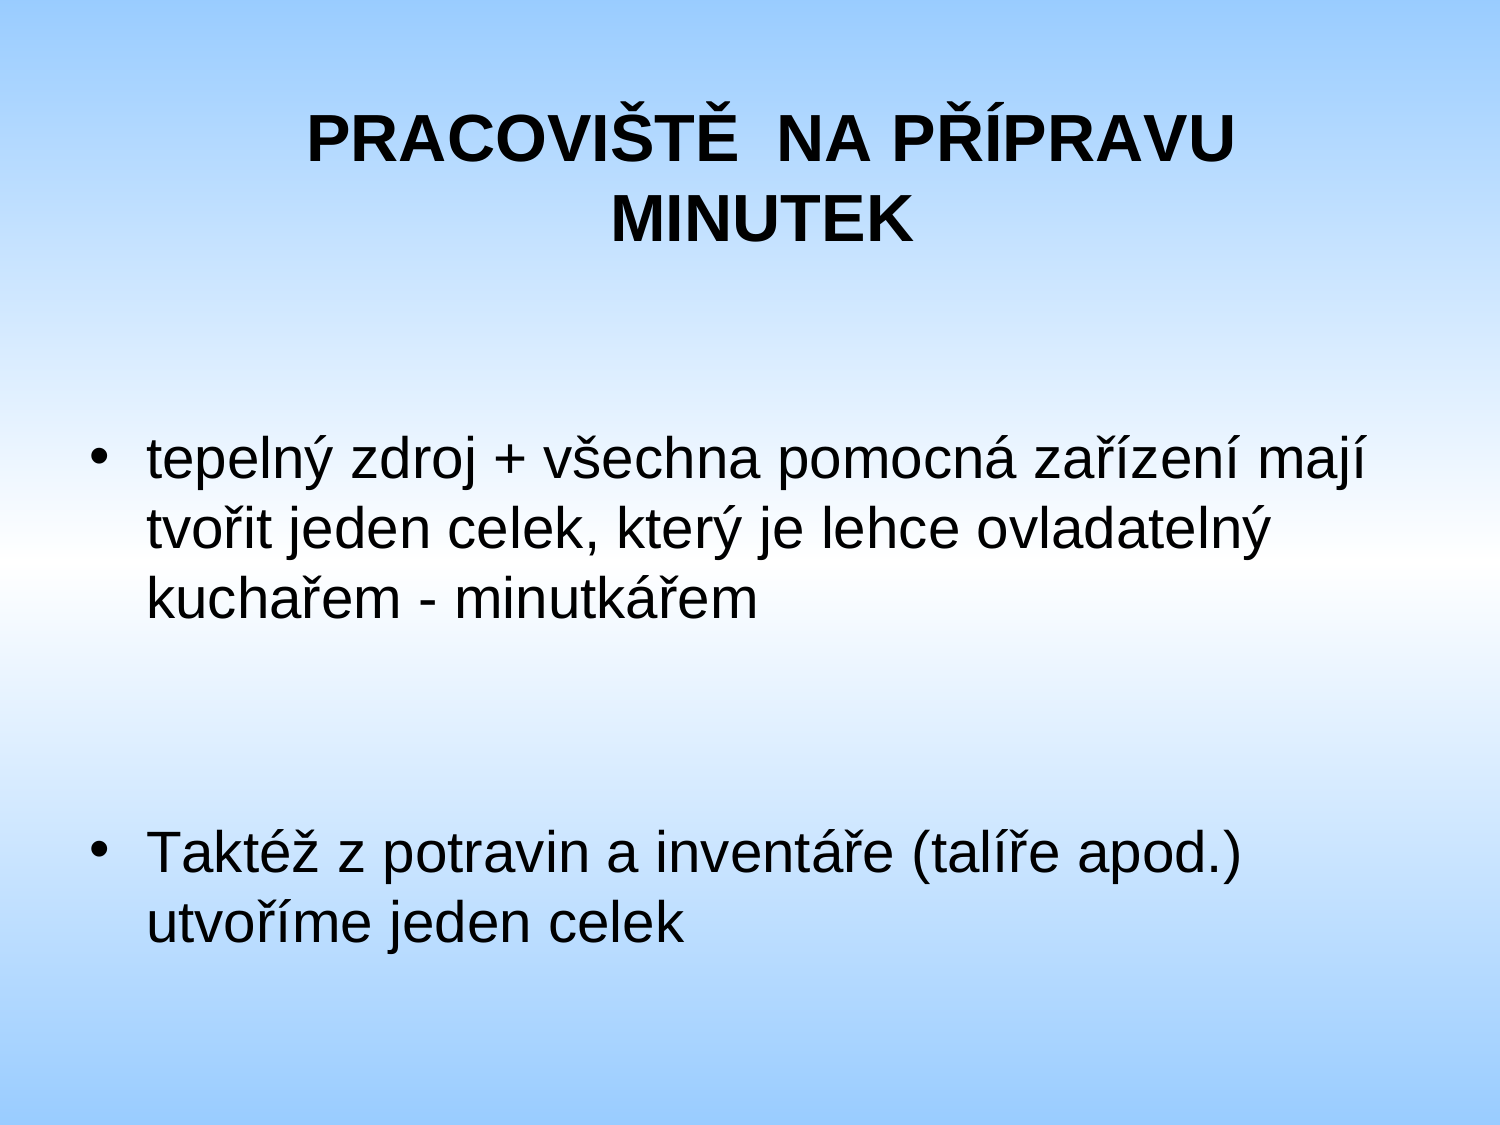

# PRACOVIŠTĚ NA PŘÍPRAVU MINUTEK
tepelný zdroj + všechna pomocná zařízení mají tvořit jeden celek, který je lehce ovladatelný kuchařem - minutkářem
Taktéž z potravin a inventáře (talíře apod.) utvoříme jeden celek